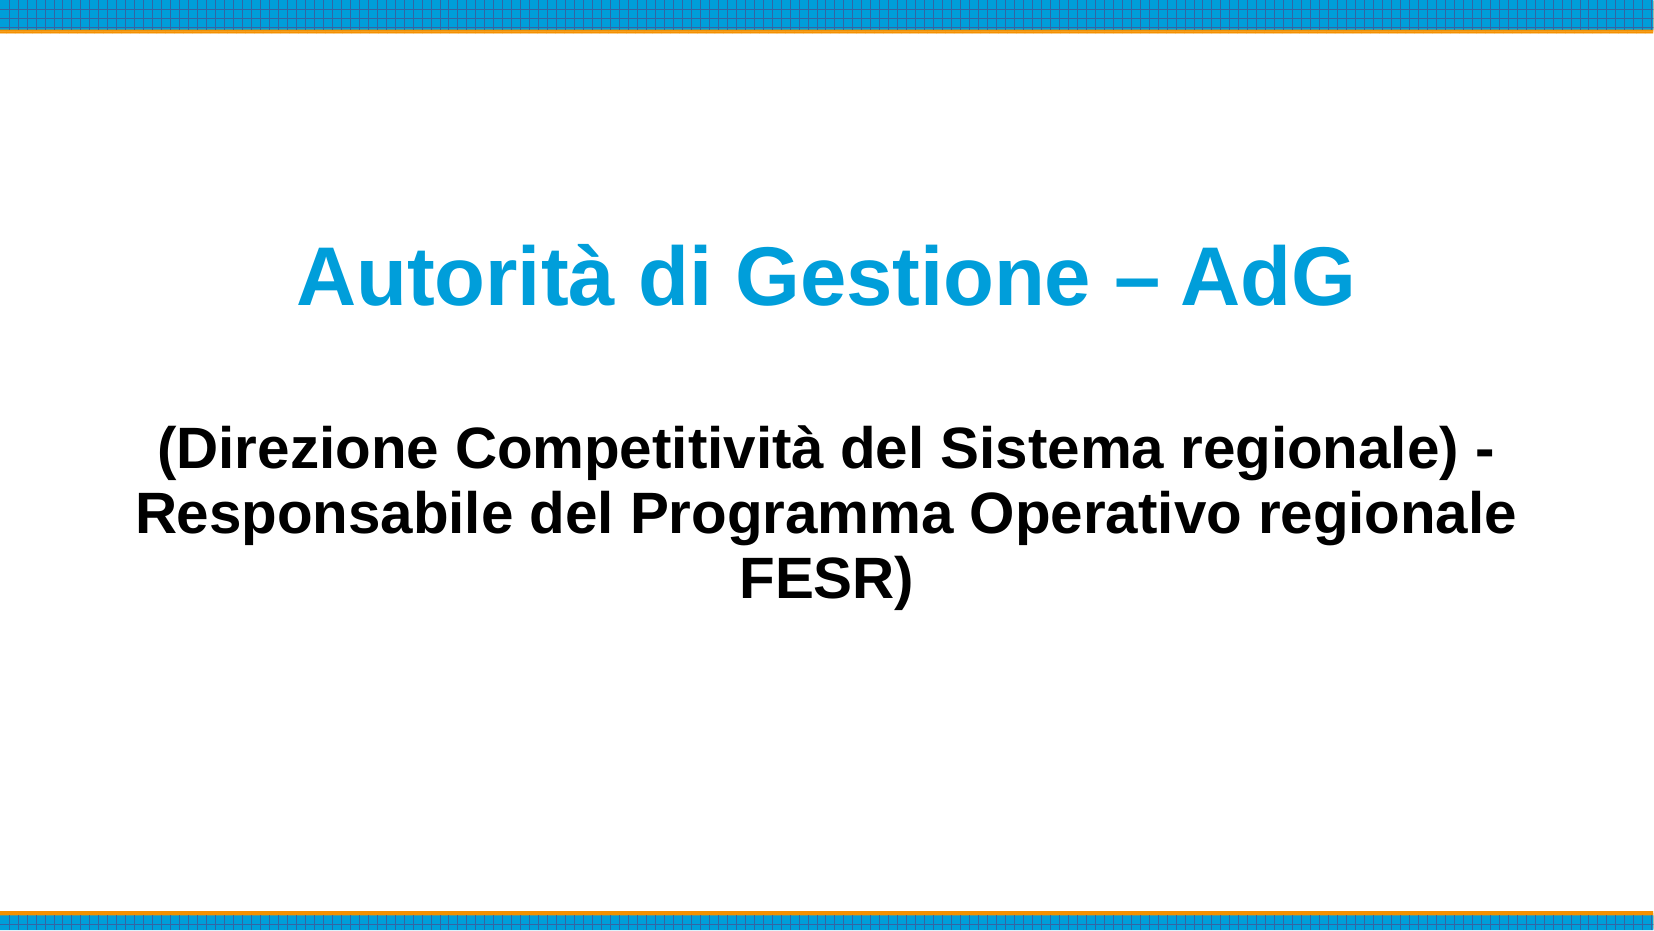

# Autorità di Gestione – AdG
(Direzione Competitività del Sistema regionale) - Responsabile del Programma Operativo regionale FESR)